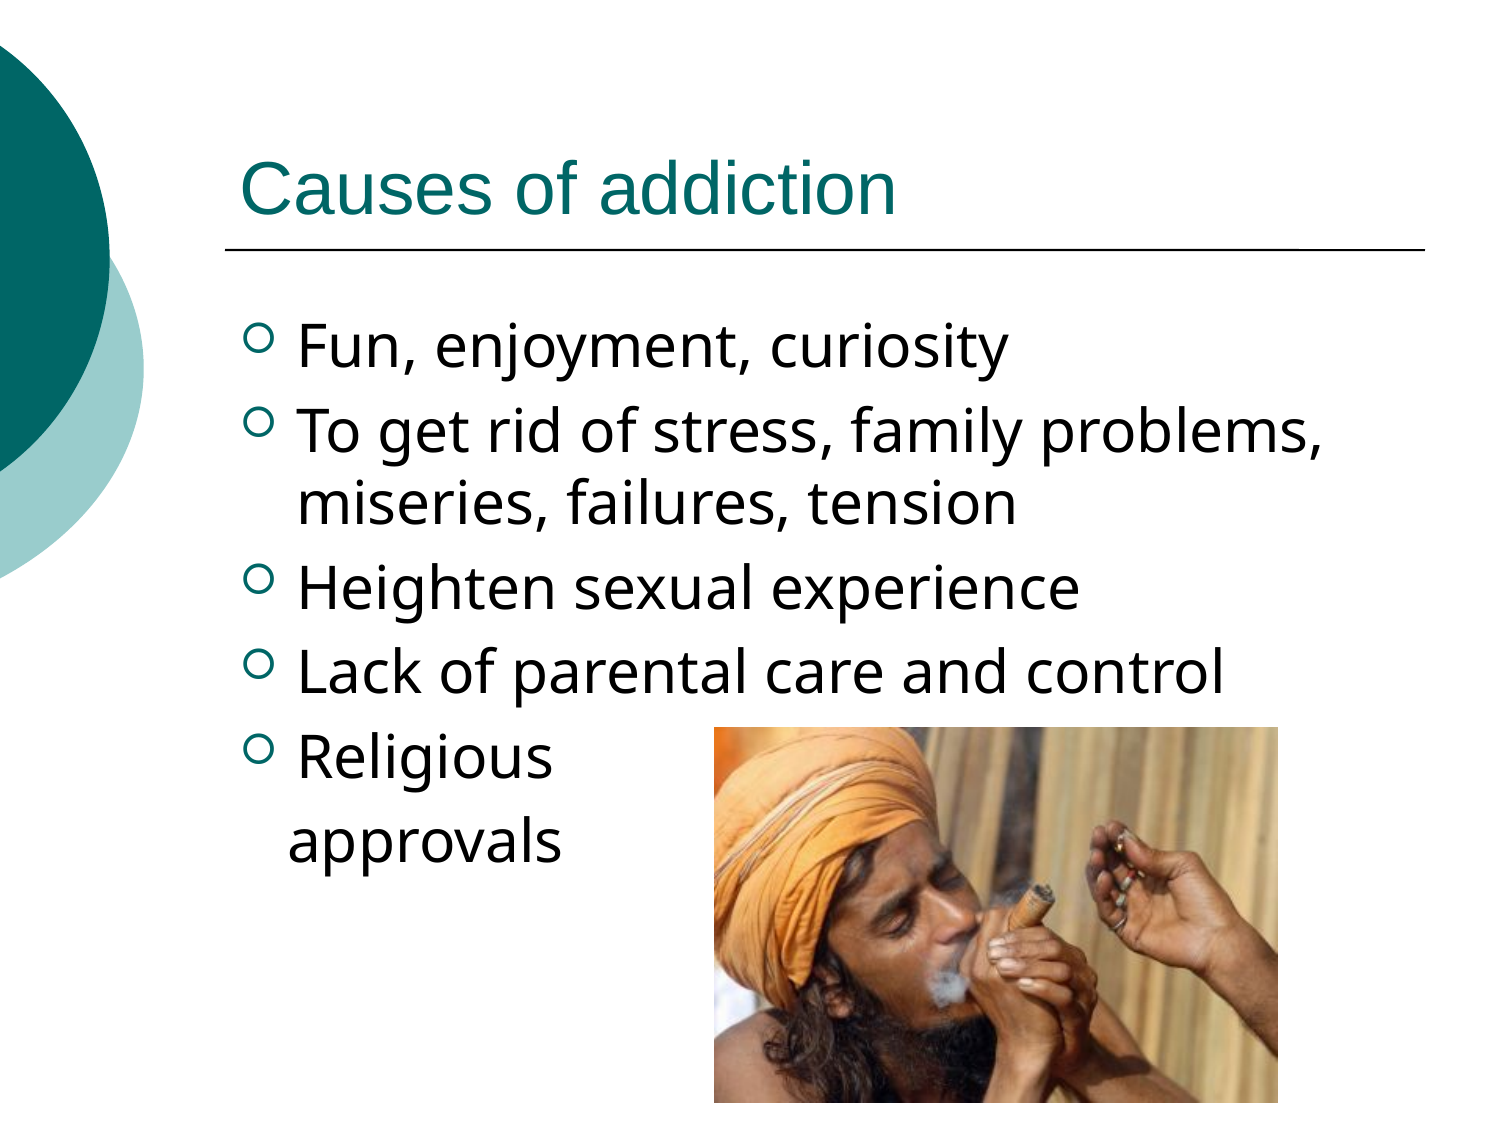

# Causes of addiction
Fun, enjoyment, curiosity
To get rid of stress, family problems, miseries, failures, tension
Heighten sexual experience
Lack of parental care and control
Religious
 approvals